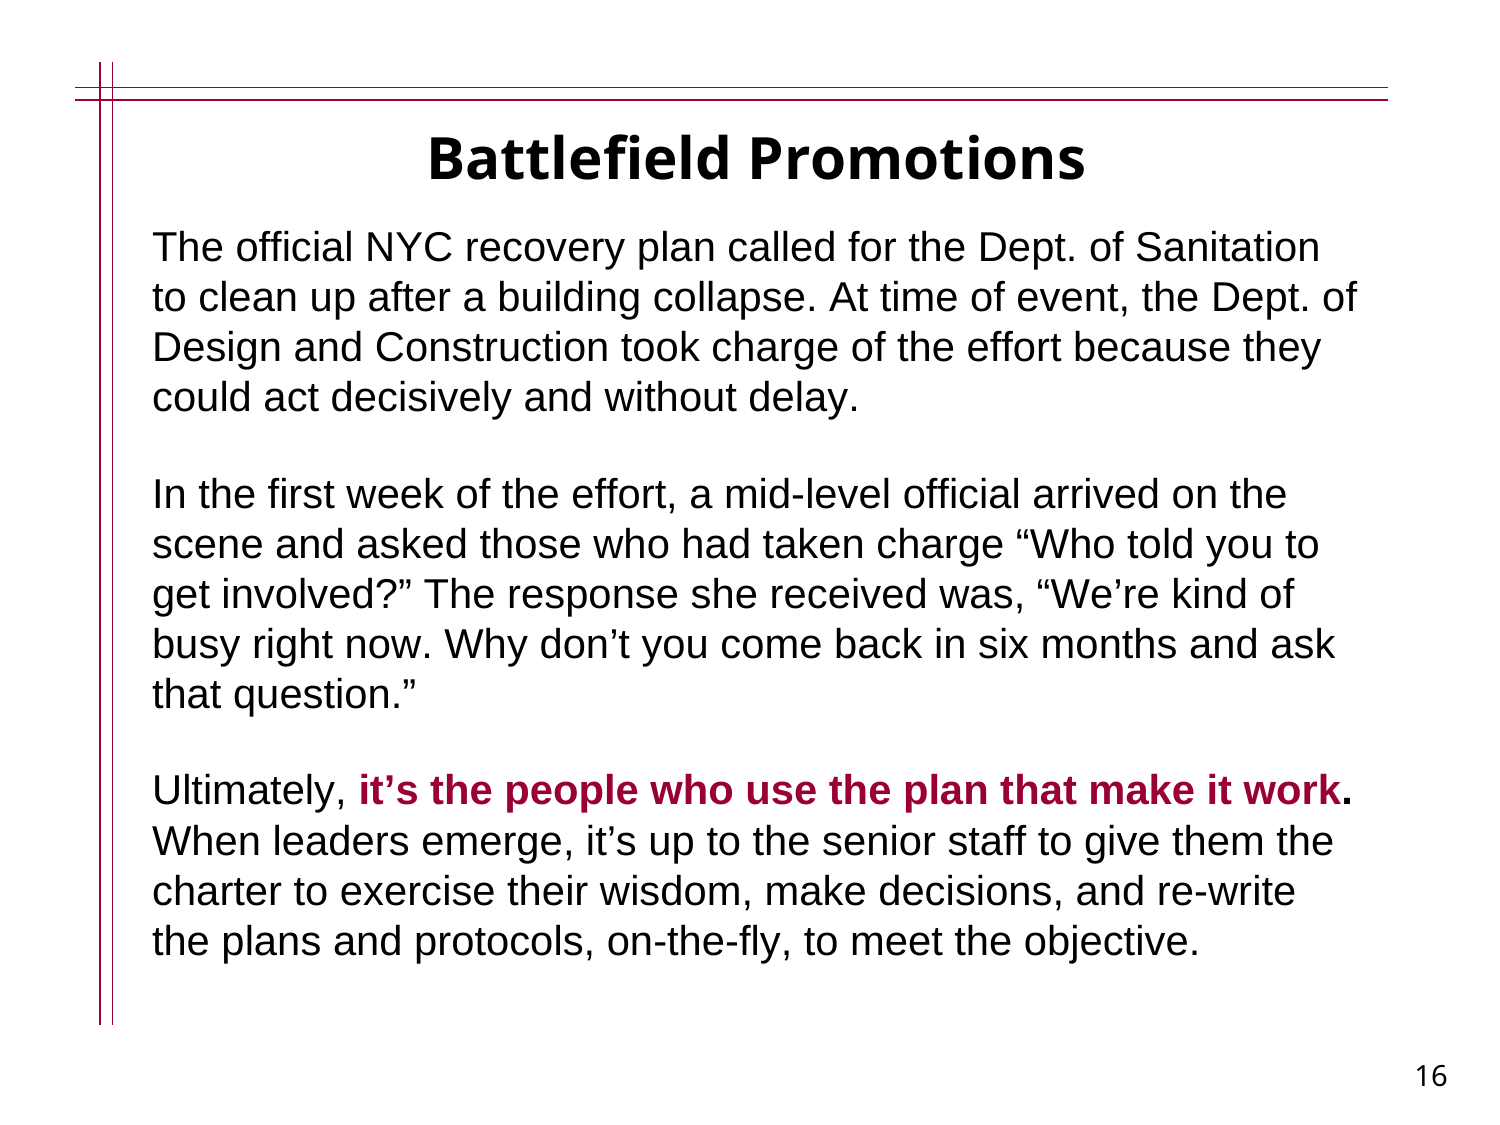

# Battlefield Promotions
The official NYC recovery plan called for the Dept. of Sanitation to clean up after a building collapse. At time of event, the Dept. of Design and Construction took charge of the effort because they could act decisively and without delay.
In the first week of the effort, a mid-level official arrived on the scene and asked those who had taken charge “Who told you to get involved?” The response she received was, “We’re kind of busy right now. Why don’t you come back in six months and ask that question.”
Ultimately, it’s the people who use the plan that make it work. When leaders emerge, it’s up to the senior staff to give them the charter to exercise their wisdom, make decisions, and re-write the plans and protocols, on-the-fly, to meet the objective.
16